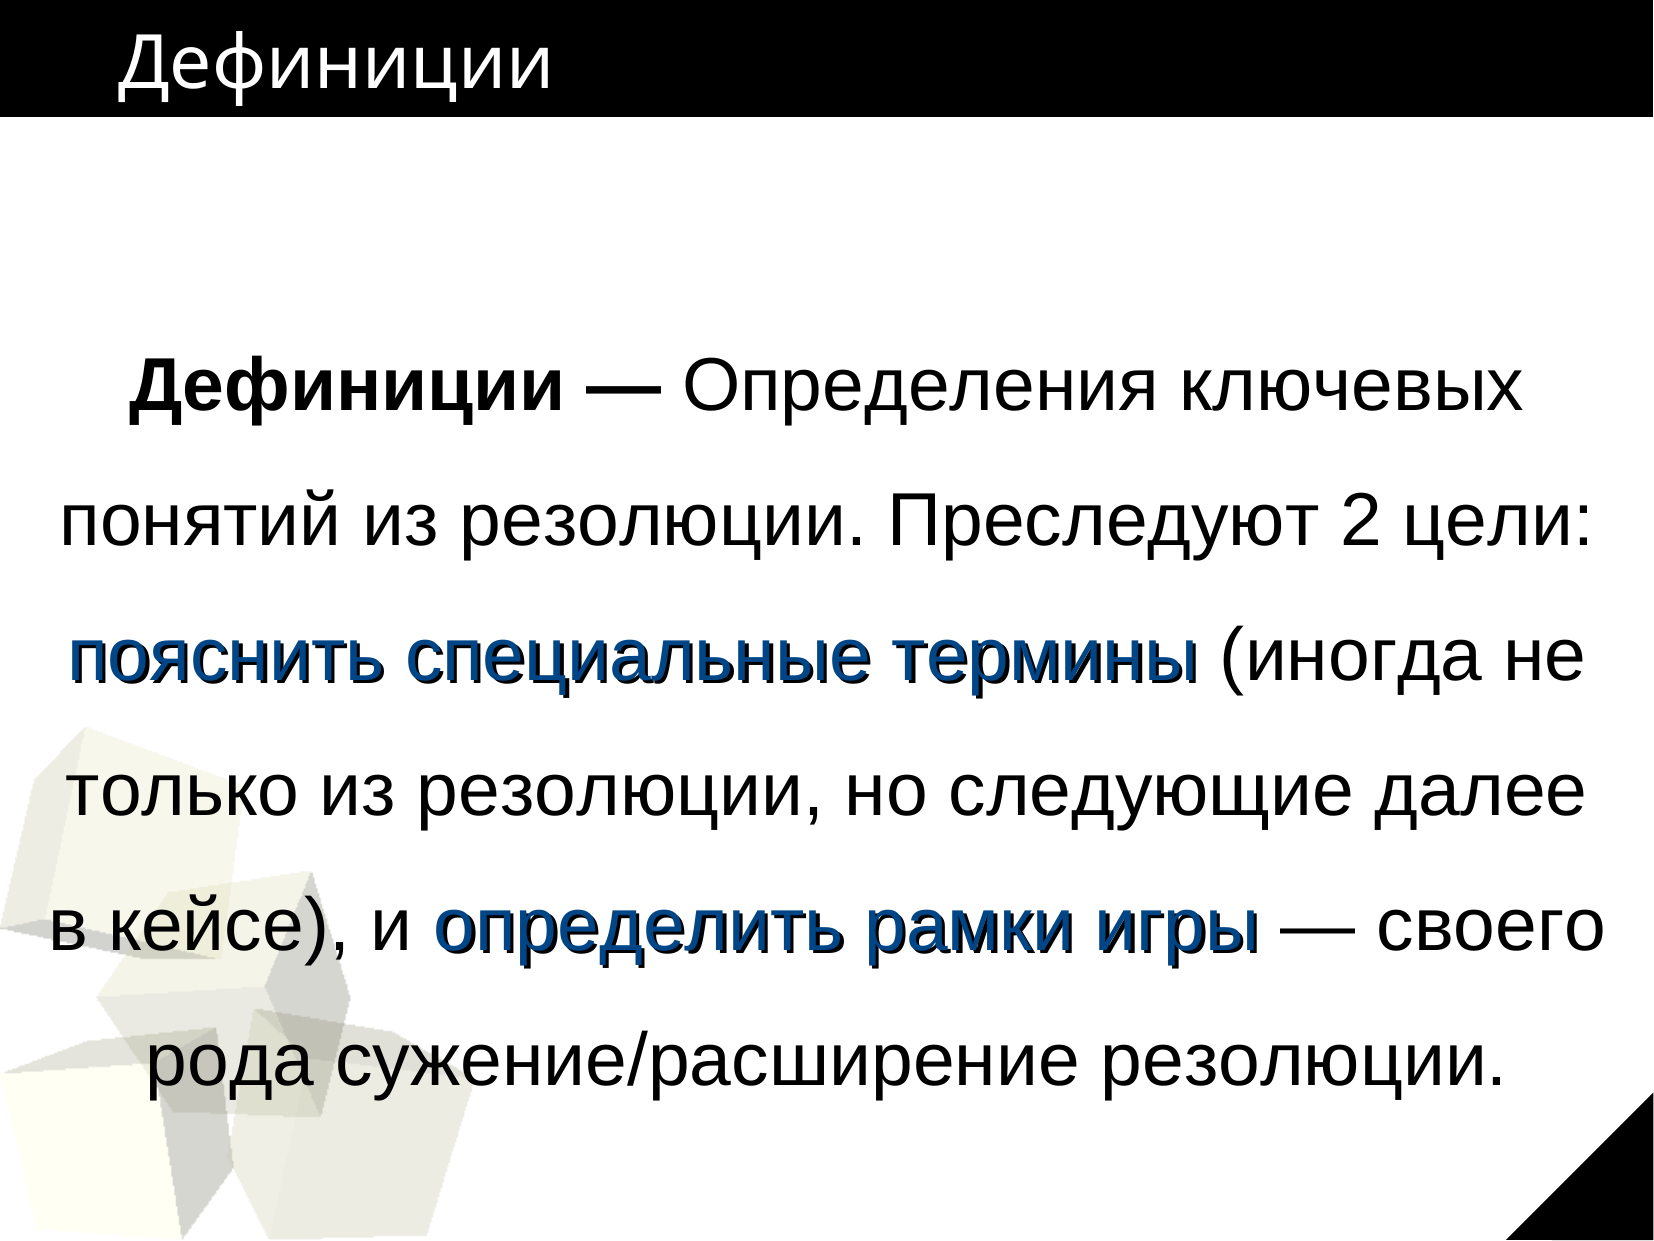

# Дефиниции
Дефиниции — Определения ключевых понятий из резолюции. Преследуют 2 цели: пояснить специальные термины (иногда не только из резолюции, но следующие далее в кейсе), и определить рамки игры — своего рода сужение/расширение резолюции.